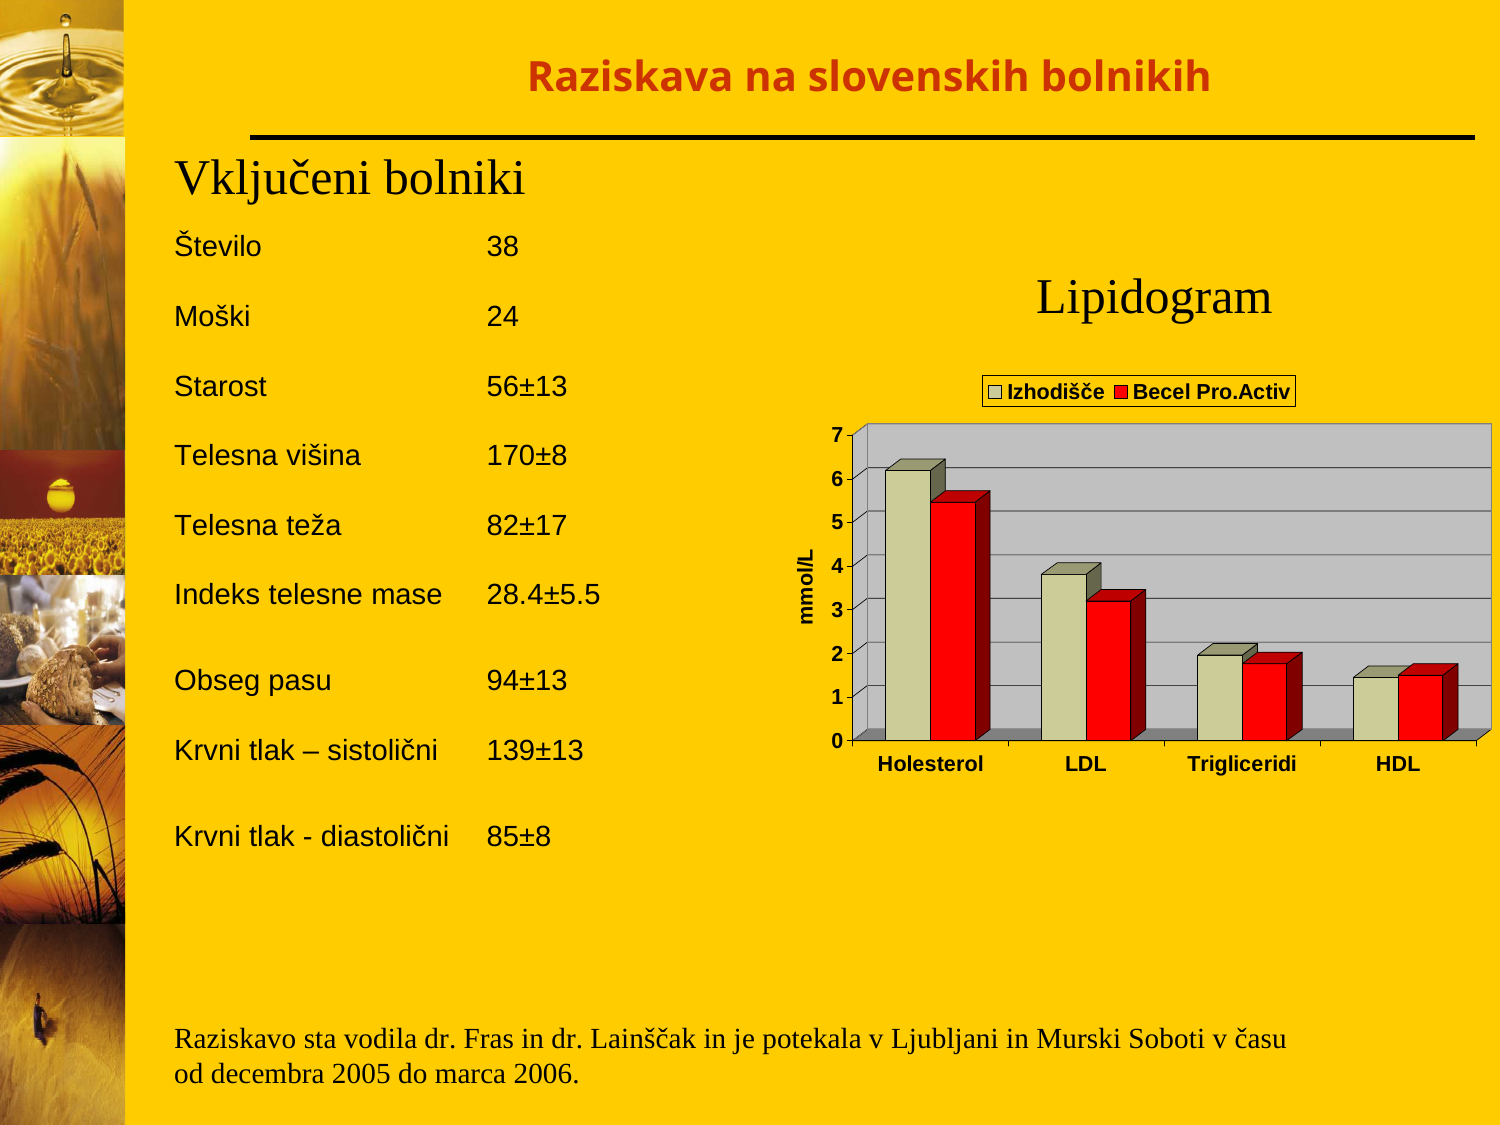

# Raziskava na slovenskih bolnikih
Vključeni bolniki
| Število | 38 |
| --- | --- |
| Moški | 24 |
| Starost | 56±13 |
| Telesna višina | 170±8 |
| Telesna teža | 82±17 |
| Indeks telesne mase | 28.4±5.5 |
| Obseg pasu | 94±13 |
| Krvni tlak – sistolični | 139±13 |
| Krvni tlak - diastolični | 85±8 |
Lipidogram
Raziskavo sta vodila dr. Fras in dr. Lainščak in je potekala v Ljubljani in Murski Soboti v času od decembra 2005 do marca 2006.